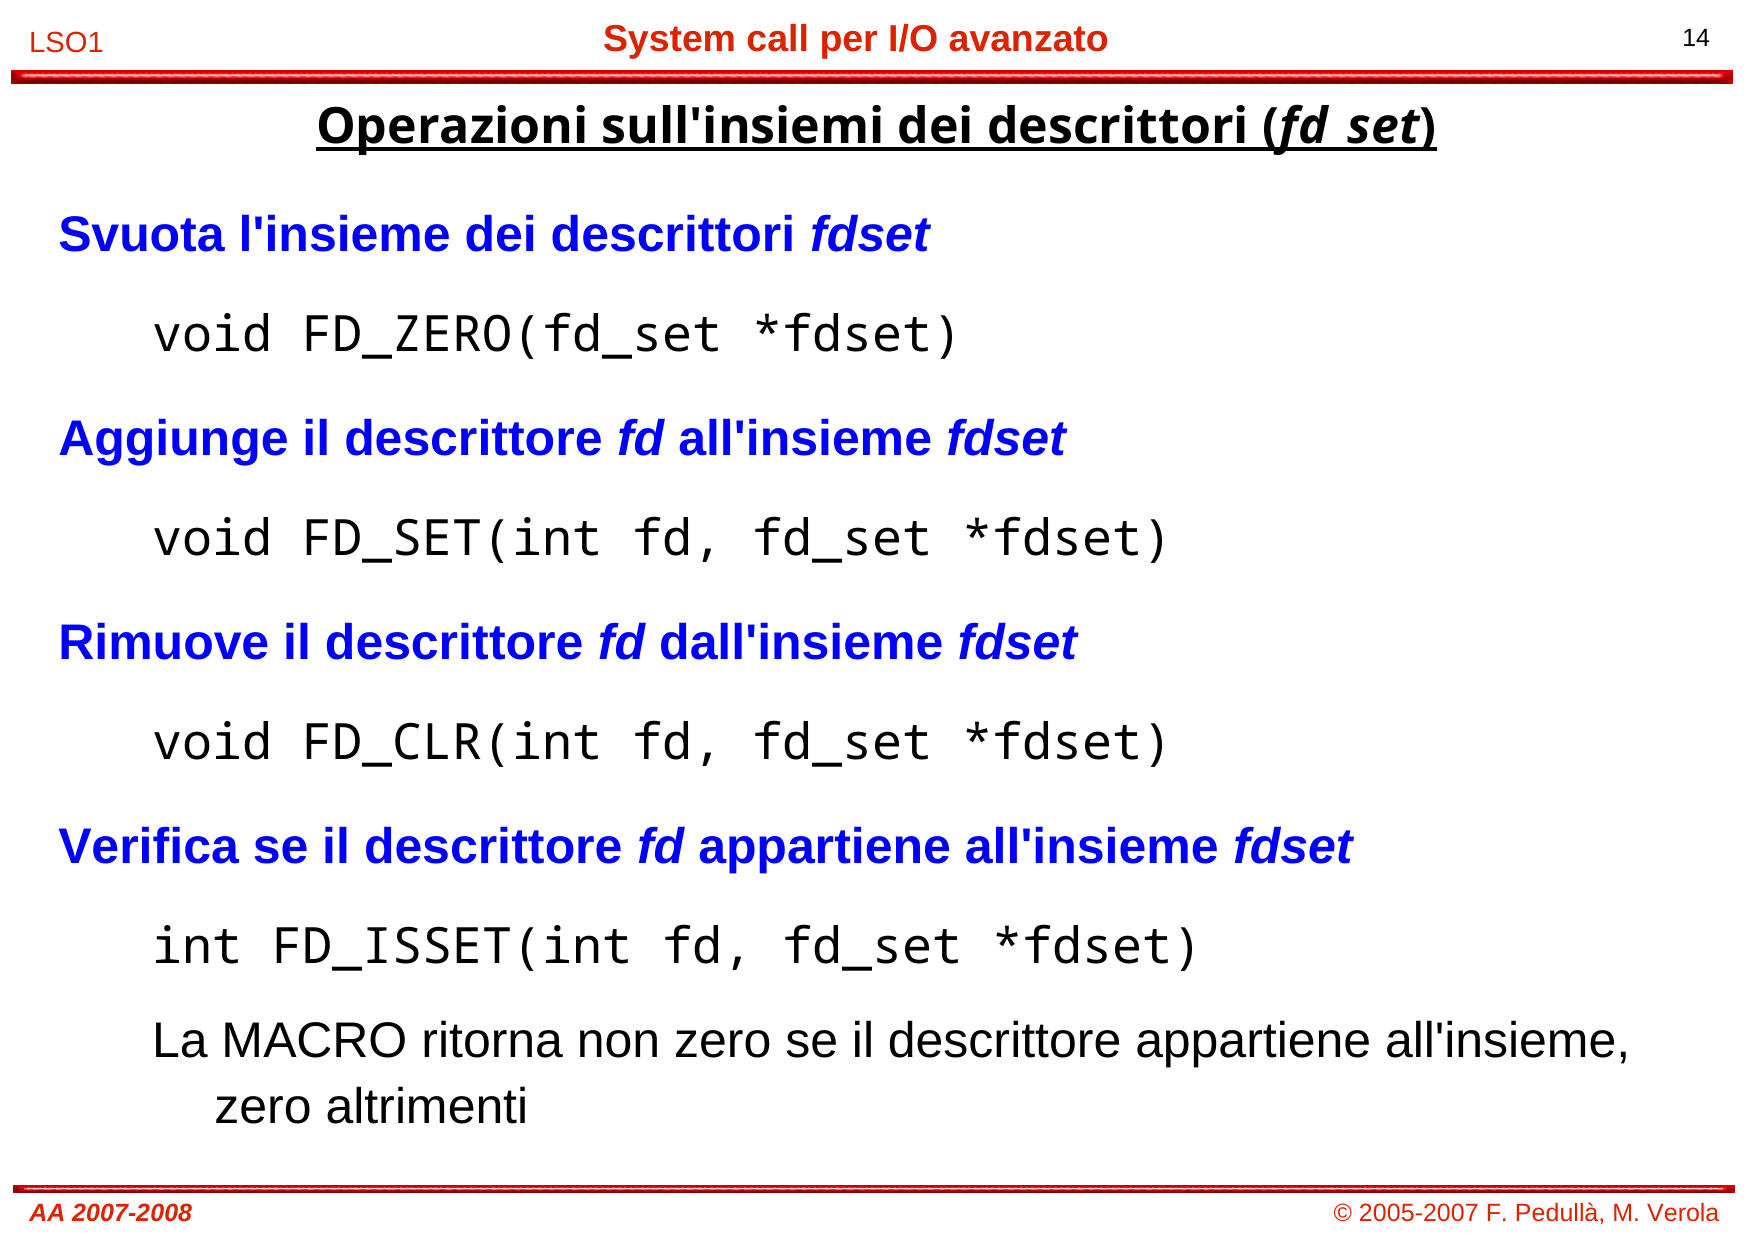

# Operazioni sull'insiemi dei descrittori (fd_set)
Svuota l'insieme dei descrittori fdset
void FD_ZERO(fd_set *fdset)
Aggiunge il descrittore fd all'insieme fdset
void FD_SET(int fd, fd_set *fdset)
Rimuove il descrittore fd dall'insieme fdset
void FD_CLR(int fd, fd_set *fdset)
Verifica se il descrittore fd appartiene all'insieme fdset
int FD_ISSET(int fd, fd_set *fdset)
La MACRO ritorna non zero se il descrittore appartiene all'insieme, zero altrimenti